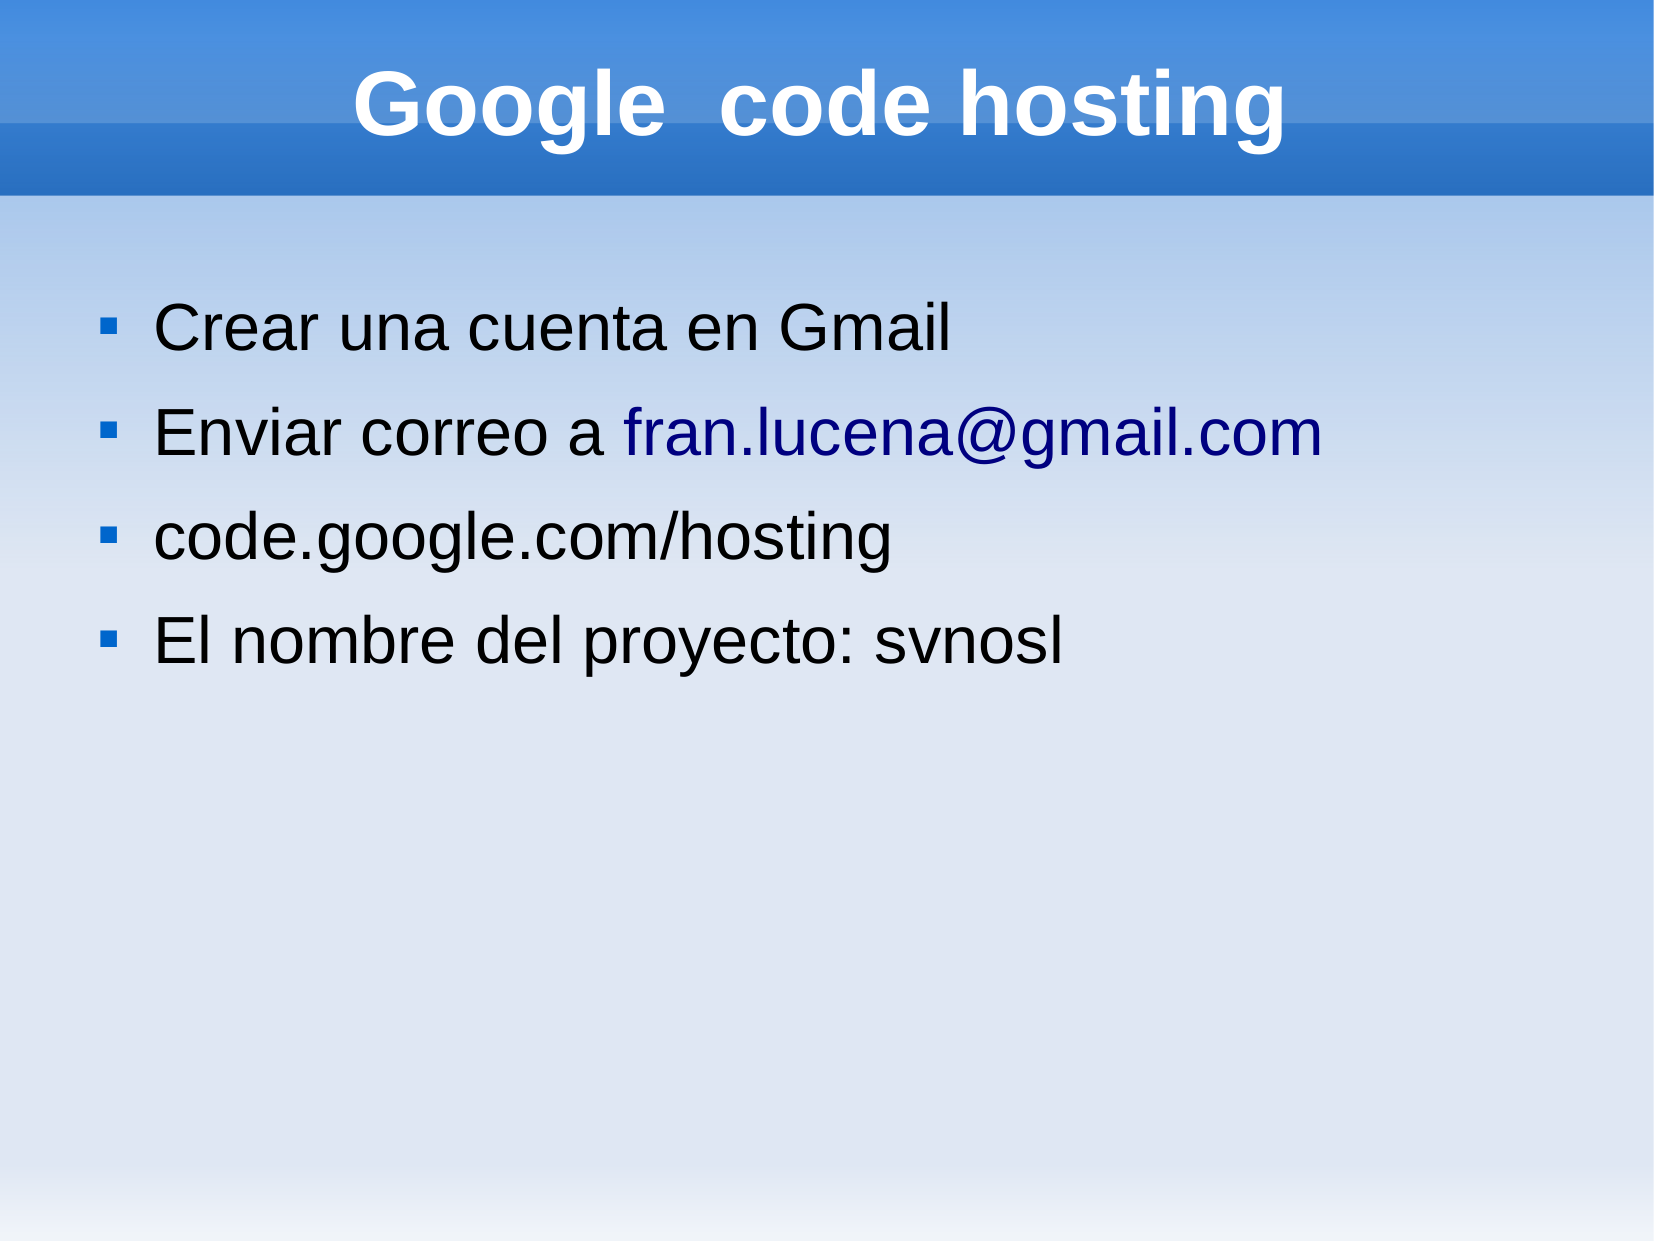

# Google code hosting
Crear una cuenta en Gmail
Enviar correo a fran.lucena@gmail.com
code.google.com/hosting
El nombre del proyecto: svnosl